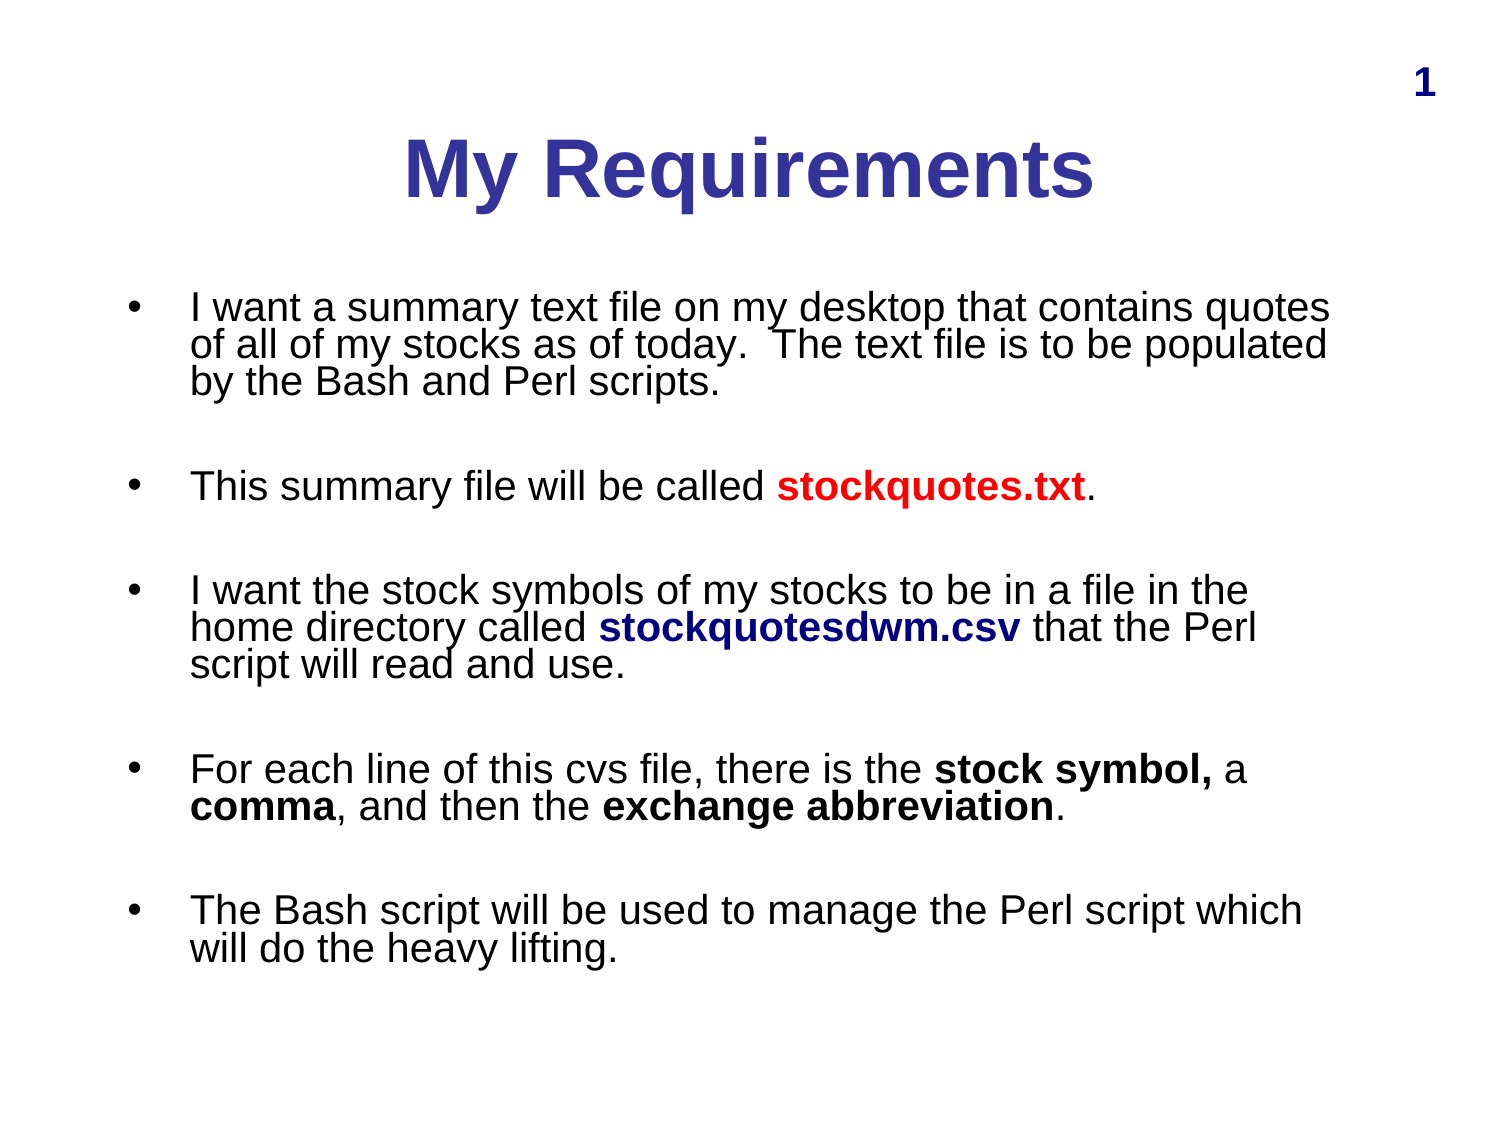

1
# My Requirements
I want a summary text file on my desktop that contains quotes of all of my stocks as of today. The text file is to be populated by the Bash and Perl scripts.
This summary file will be called stockquotes.txt.
I want the stock symbols of my stocks to be in a file in the home directory called stockquotesdwm.csv that the Perl script will read and use.
For each line of this cvs file, there is the stock symbol, a comma, and then the exchange abbreviation.
The Bash script will be used to manage the Perl script which will do the heavy lifting.